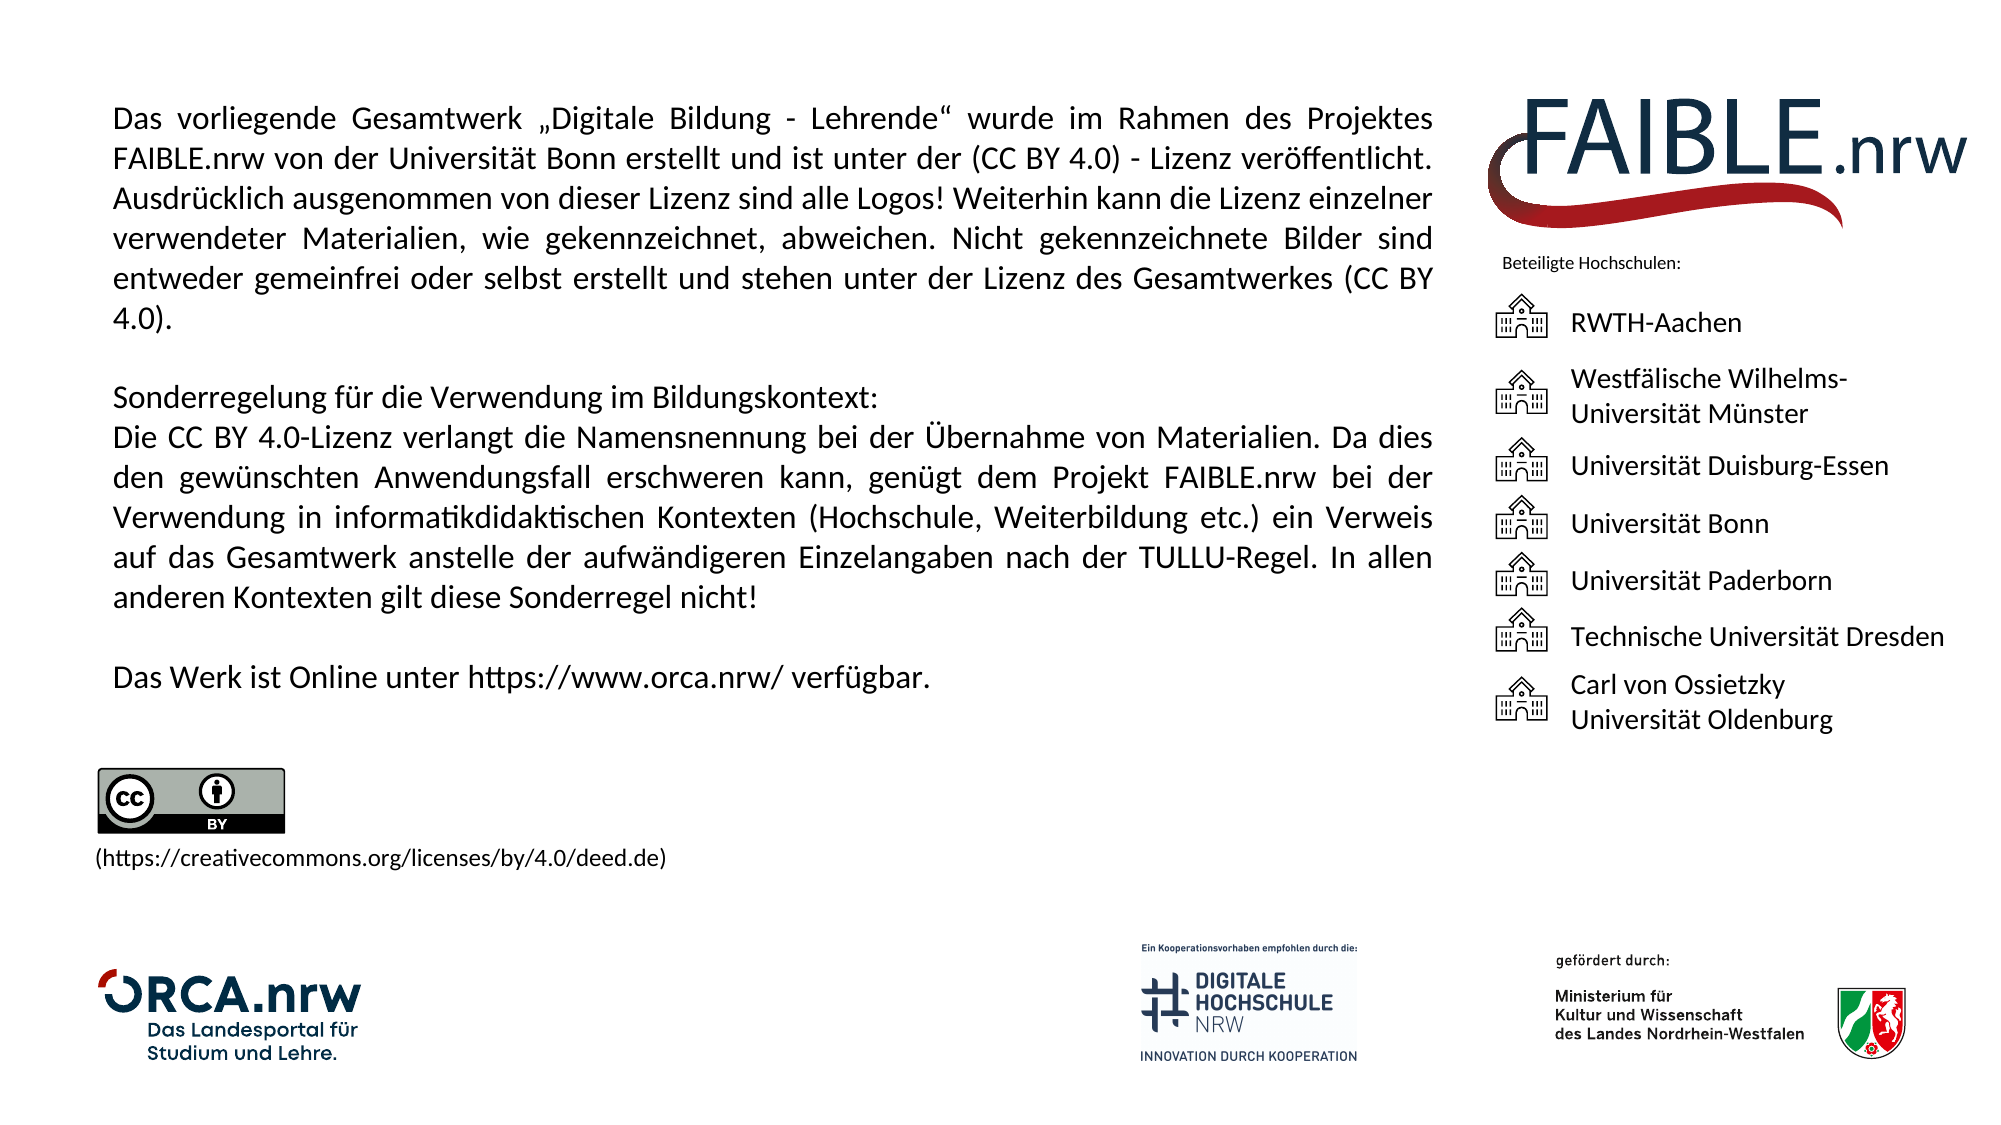

Das vorliegende Gesamtwerk „Digitale Bildung - Lehrende“ wurde im Rahmen des Projektes FAIBLE.nrw von der Universität Bonn erstellt und ist unter der (CC BY 4.0) - Lizenz veröffentlicht. Ausdrücklich ausgenommen von dieser Lizenz sind alle Logos! Weiterhin kann die Lizenz einzelner verwendeter Materialien, wie gekennzeichnet, abweichen. Nicht gekennzeichnete Bilder sind entweder gemeinfrei oder selbst erstellt und stehen unter der Lizenz des Gesamtwerkes (CC BY 4.0).
Sonderregelung für die Verwendung im Bildungskontext:
Die CC BY 4.0-Lizenz verlangt die Namensnennung bei der Übernahme von Materialien. Da dies den gewünschten Anwendungsfall erschweren kann, genügt dem Projekt FAIBLE.nrw bei der Verwendung in informatikdidaktischen Kontexten (Hochschule, Weiterbildung etc.) ein Verweis auf das Gesamtwerk anstelle der aufwändigeren Einzelangaben nach der TULLU-Regel. In allen anderen Kontexten gilt diese Sonderregel nicht!
Das Werk ist Online unter https://www.orca.nrw/ verfügbar.
Beteiligte Hochschulen:
RWTH-Aachen
Westfälische Wilhelms-
Universität Münster
Universität Duisburg-Essen
Universität Bonn
Universität Paderborn
Technische Universität Dresden
Carl von Ossietzky
Universität Oldenburg
(https://creativecommons.org/licenses/by/4.0/deed.de)